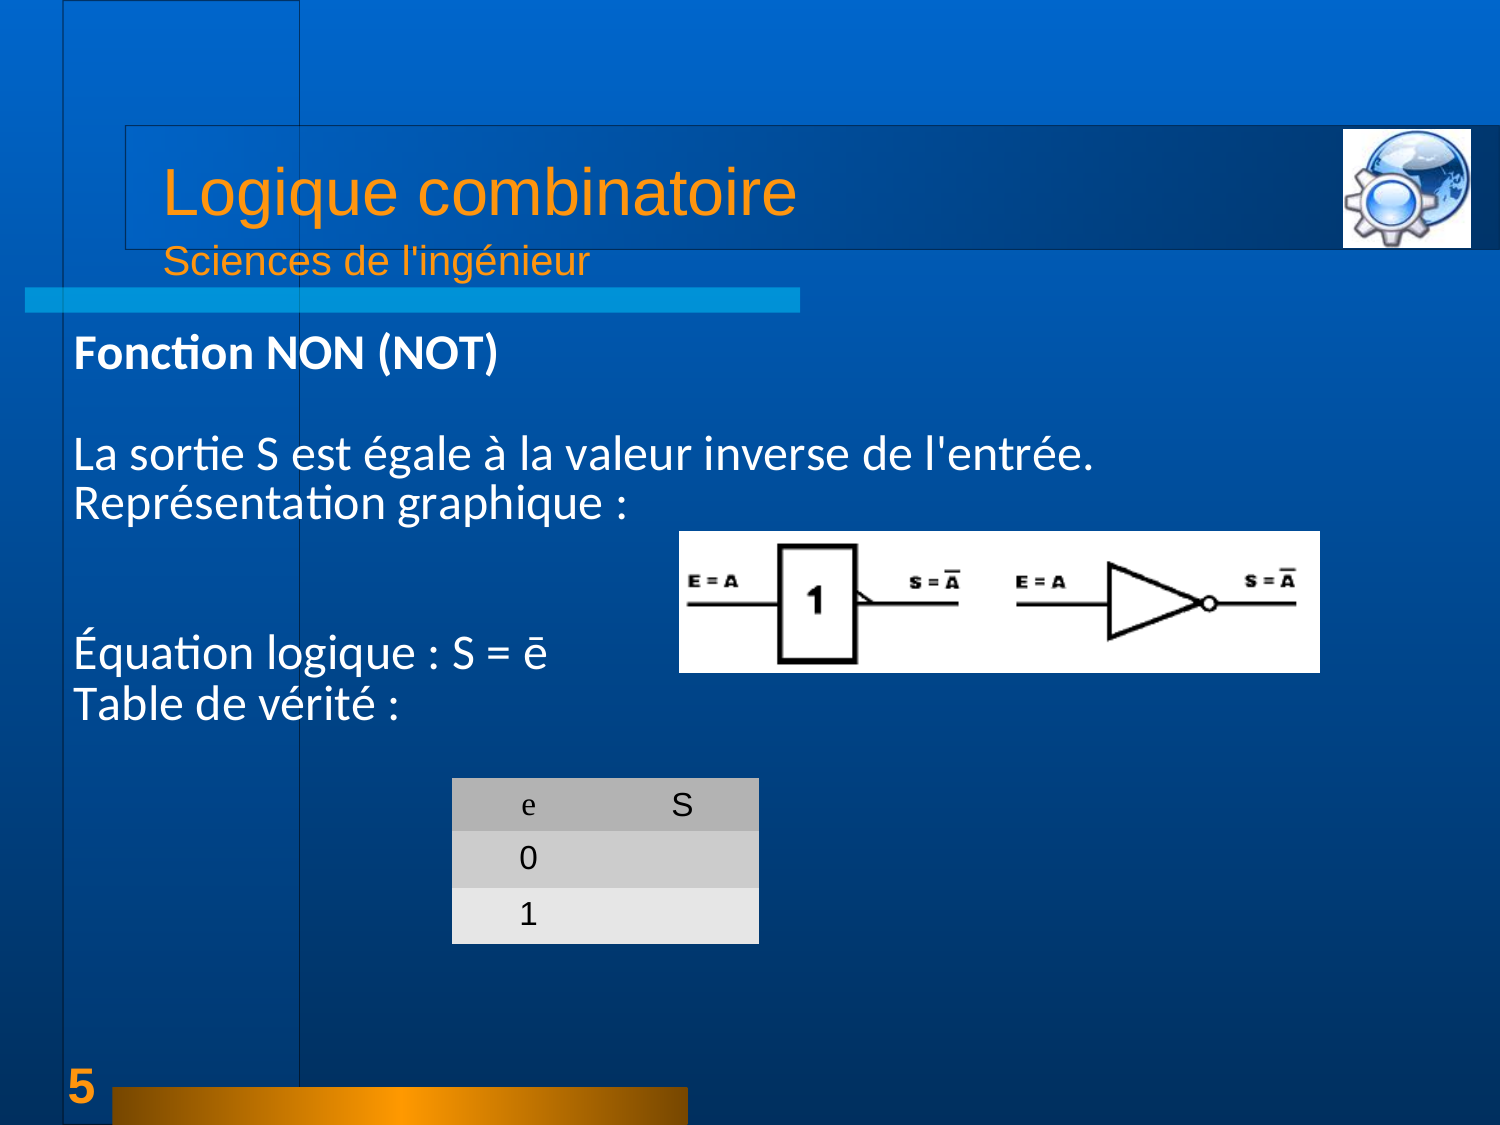

Fonction NON (NOT)
La sortie S est égale à la valeur inverse de l'entrée.
Représentation graphique :
Équation logique : S = ē
Table de vérité :
| e | S |
| --- | --- |
| 0 | |
| 1 | |